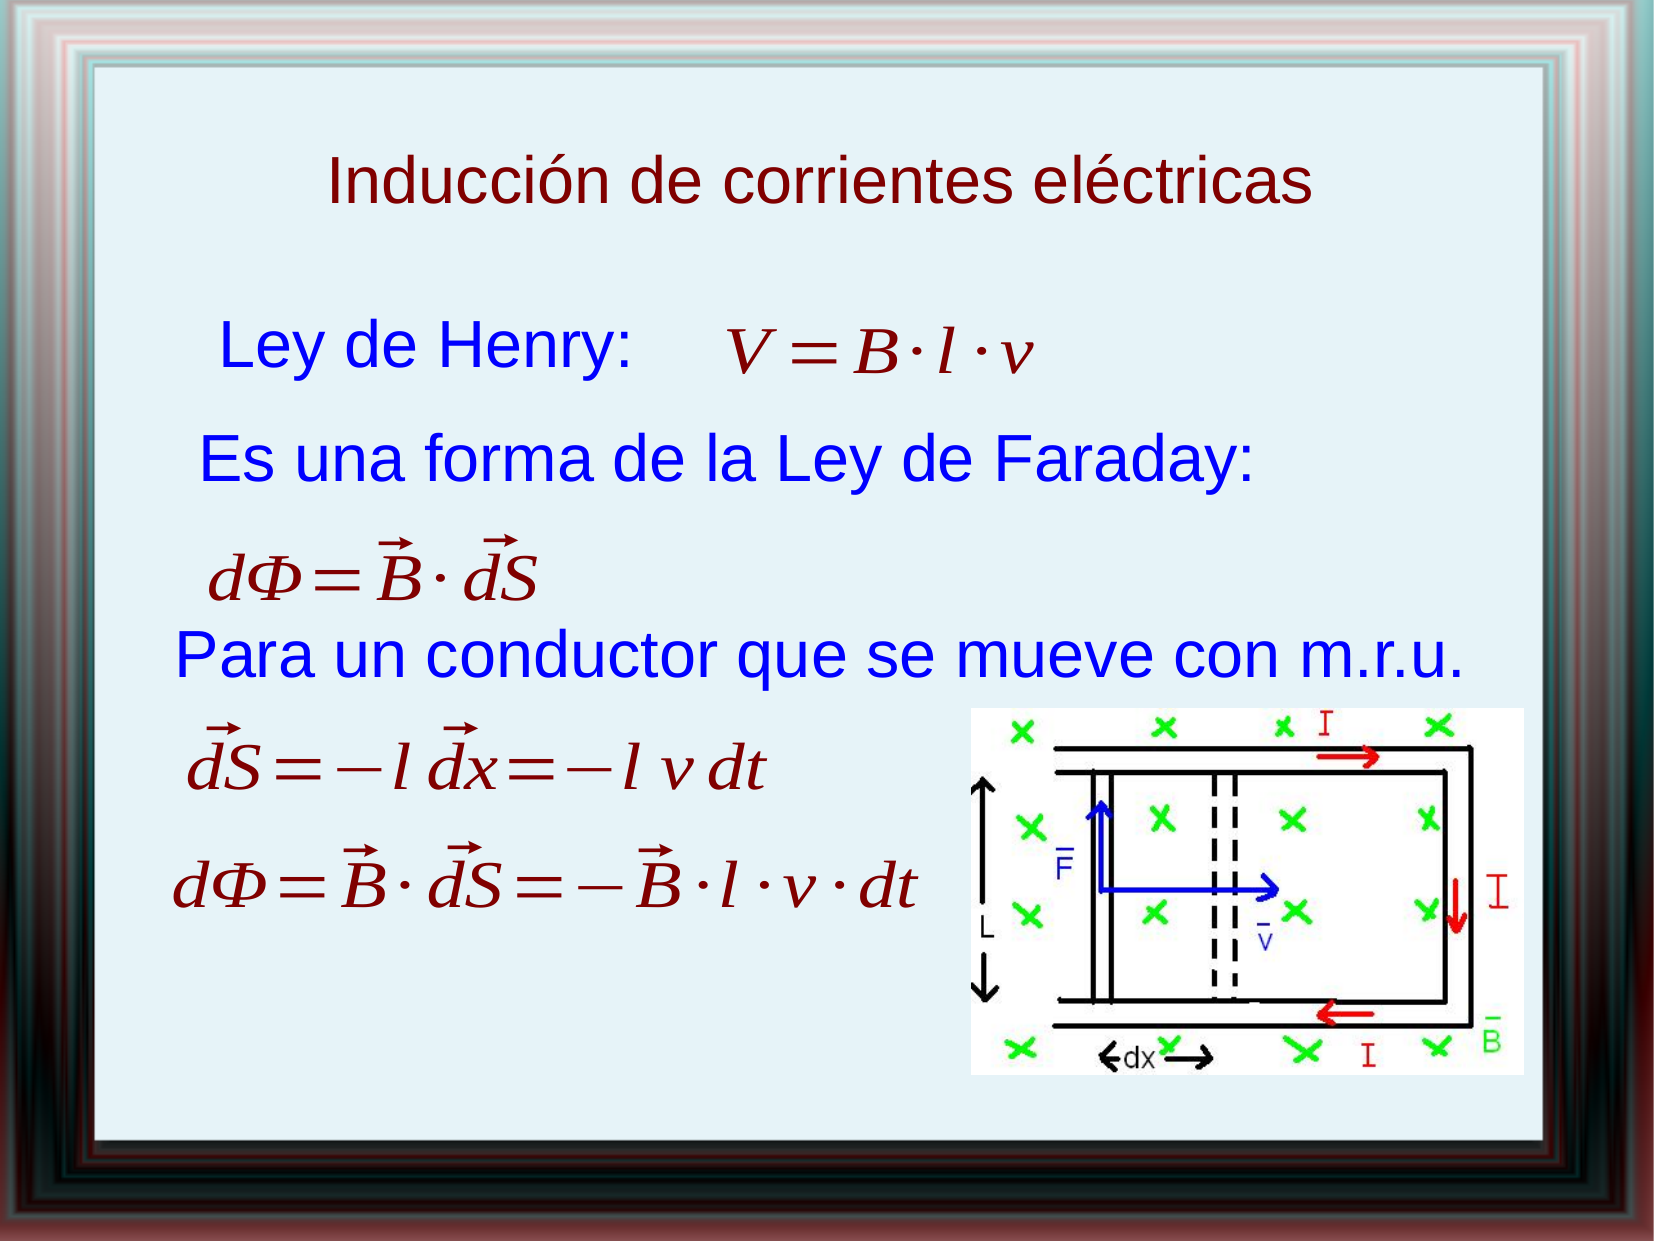

Inducción de corrientes eléctricas
Ley de Henry:
Es una forma de la Ley de Faraday:
Para un conductor que se mueve con m.r.u.